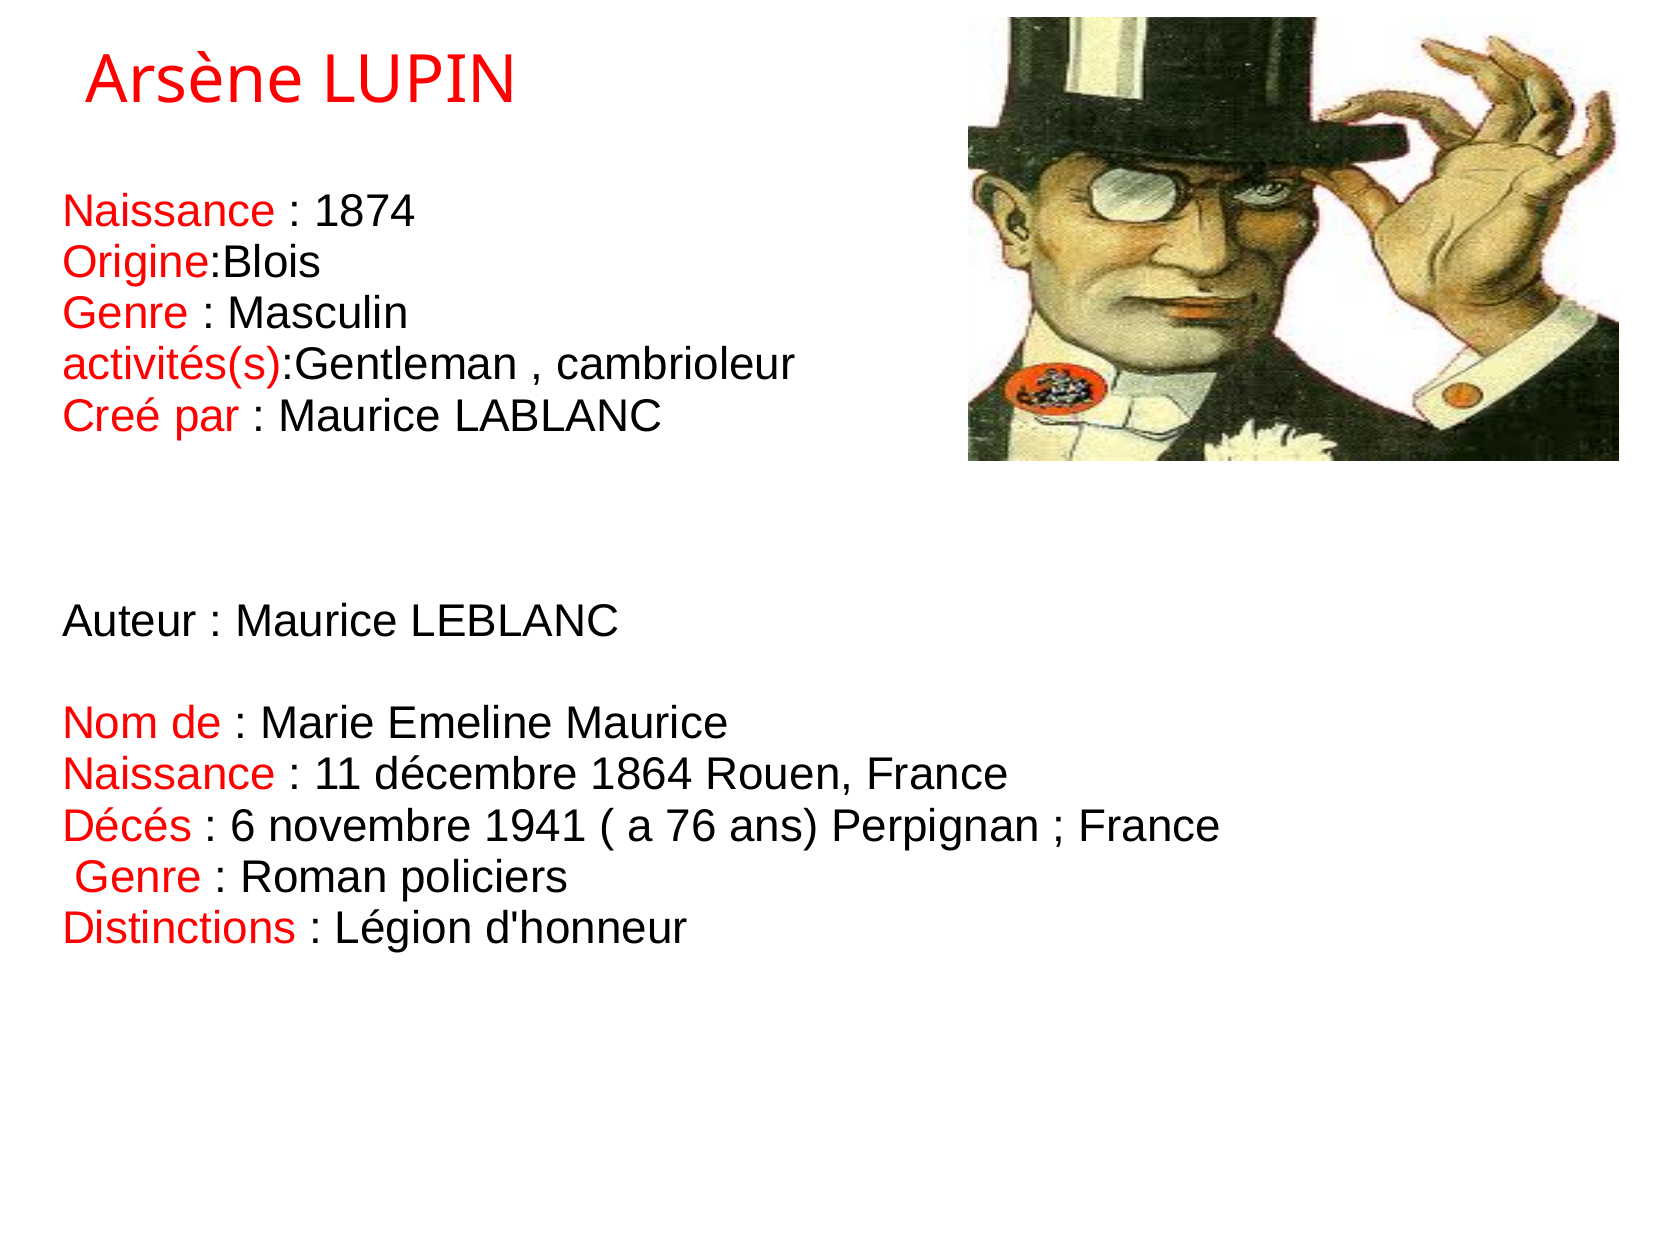

Arsène LUPIN
Naissance : 1874
Origine:Blois
Genre : Masculin
activités(s):Gentleman , cambrioleur
Creé par : Maurice LABLANC
Auteur : Maurice LEBLANC
Nom de : Marie Emeline Maurice
Naissance : 11 décembre 1864 Rouen, France
Décés : 6 novembre 1941 ( a 76 ans) Perpignan ; France
 Genre : Roman policiers
Distinctions : Légion d'honneur